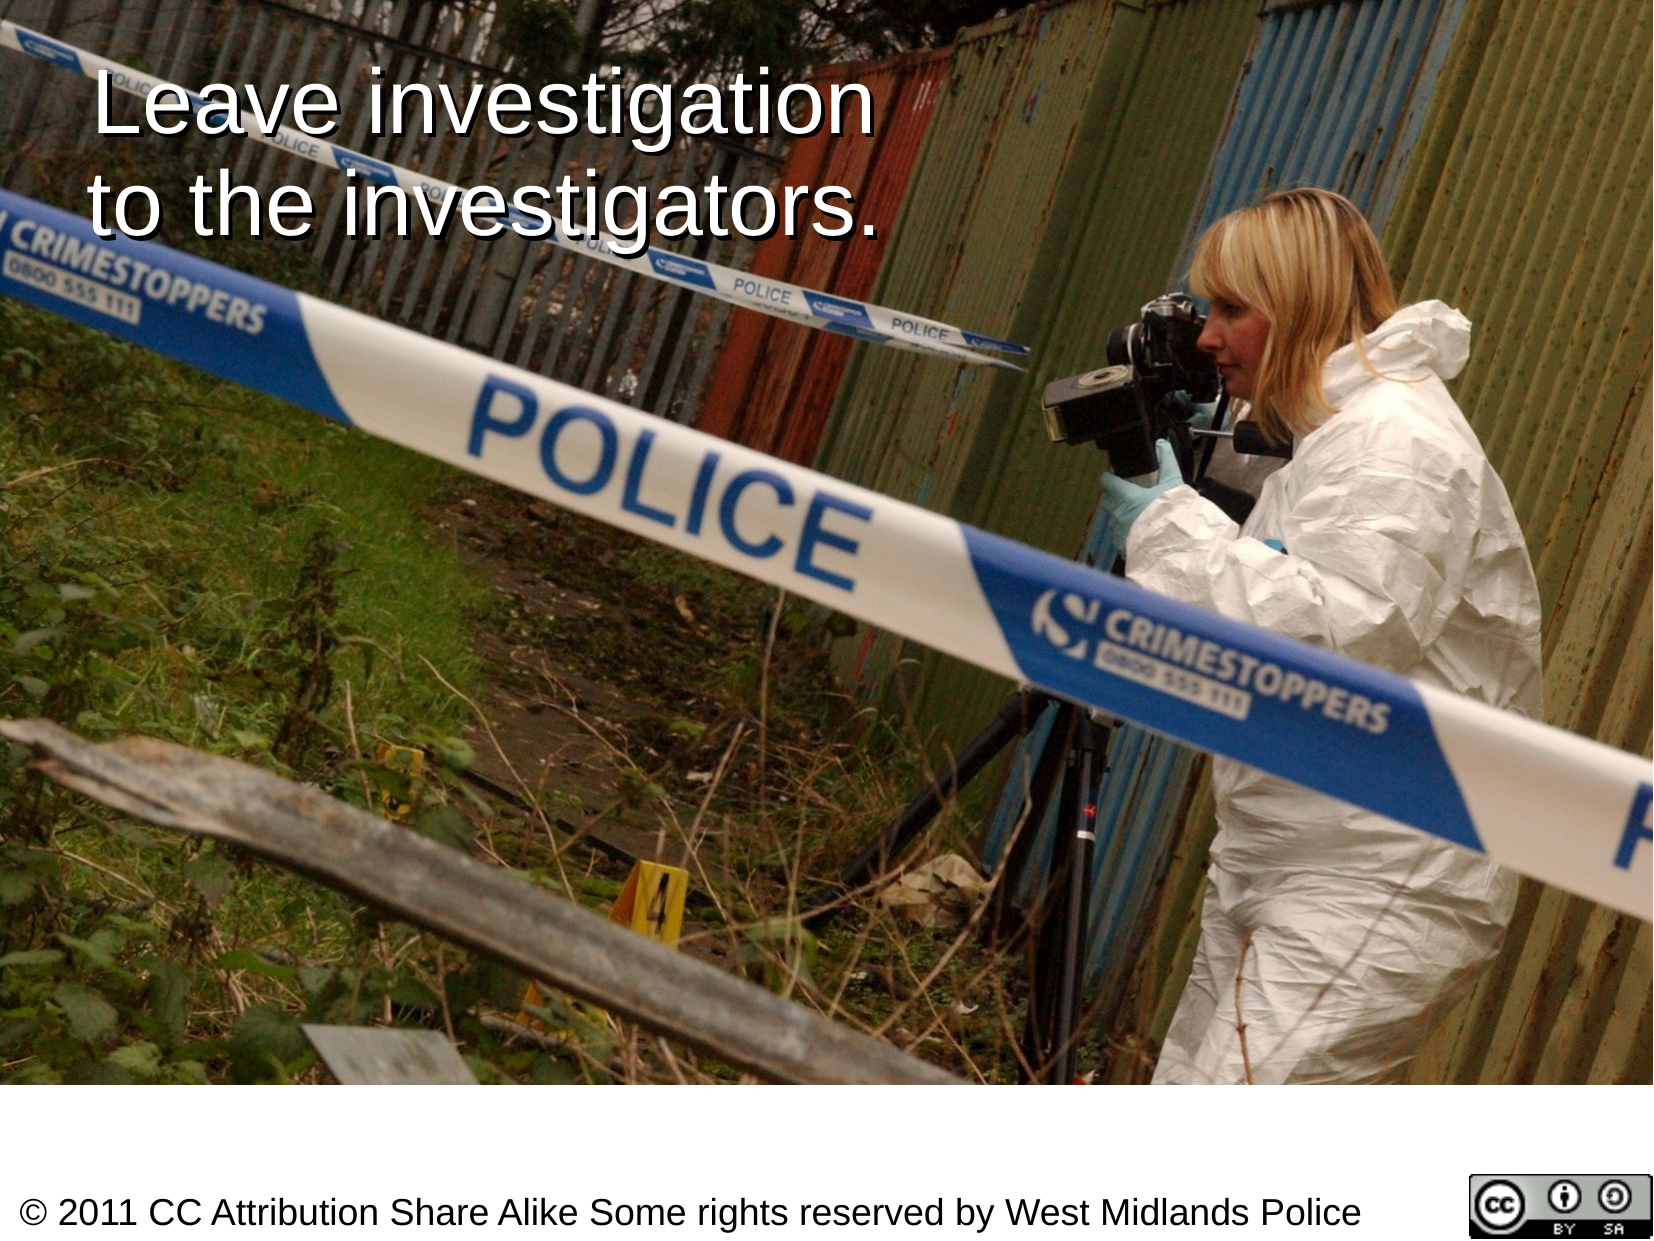

# Leave investigation to the investigators.
© 2011 CC Attribution Share Alike Some rights reserved by West Midlands Police